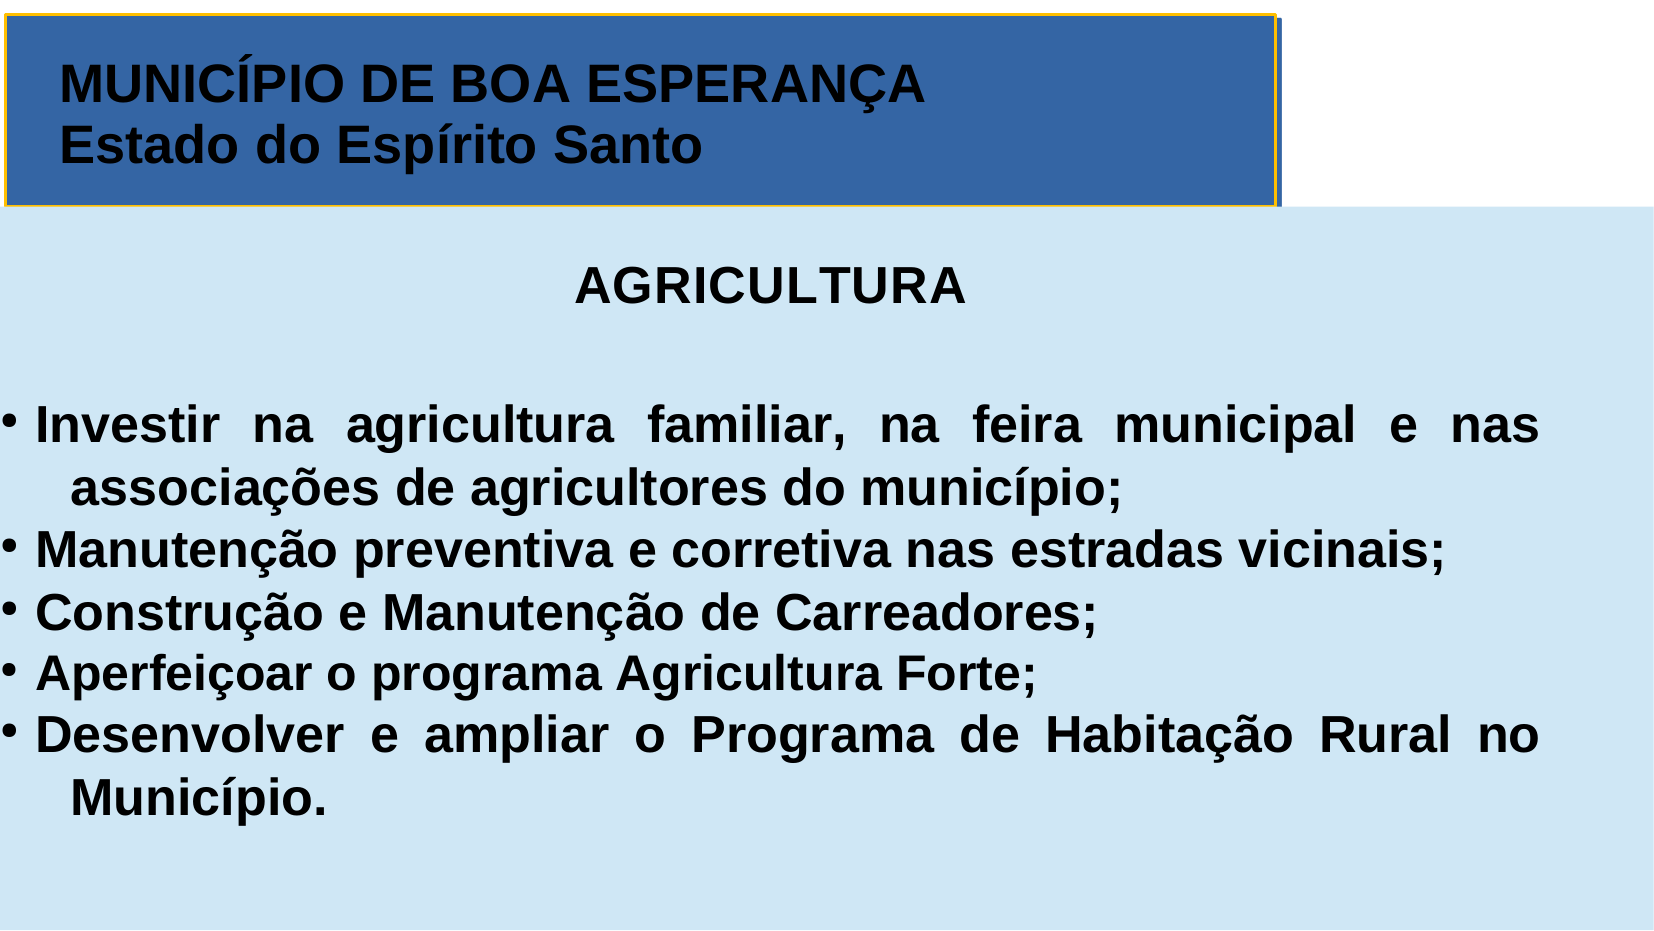

# MUNICÍPIO DE BOA ESPERANÇA		Estado do Espírito Santo
AGRICULTURA
Investir na agricultura familiar, na feira municipal e nas associações de agricultores do município;
Manutenção preventiva e corretiva nas estradas vicinais;
Construção e Manutenção de Carreadores;
Aperfeiçoar o programa Agricultura Forte;
Desenvolver e ampliar o Programa de Habitação Rural no Município.